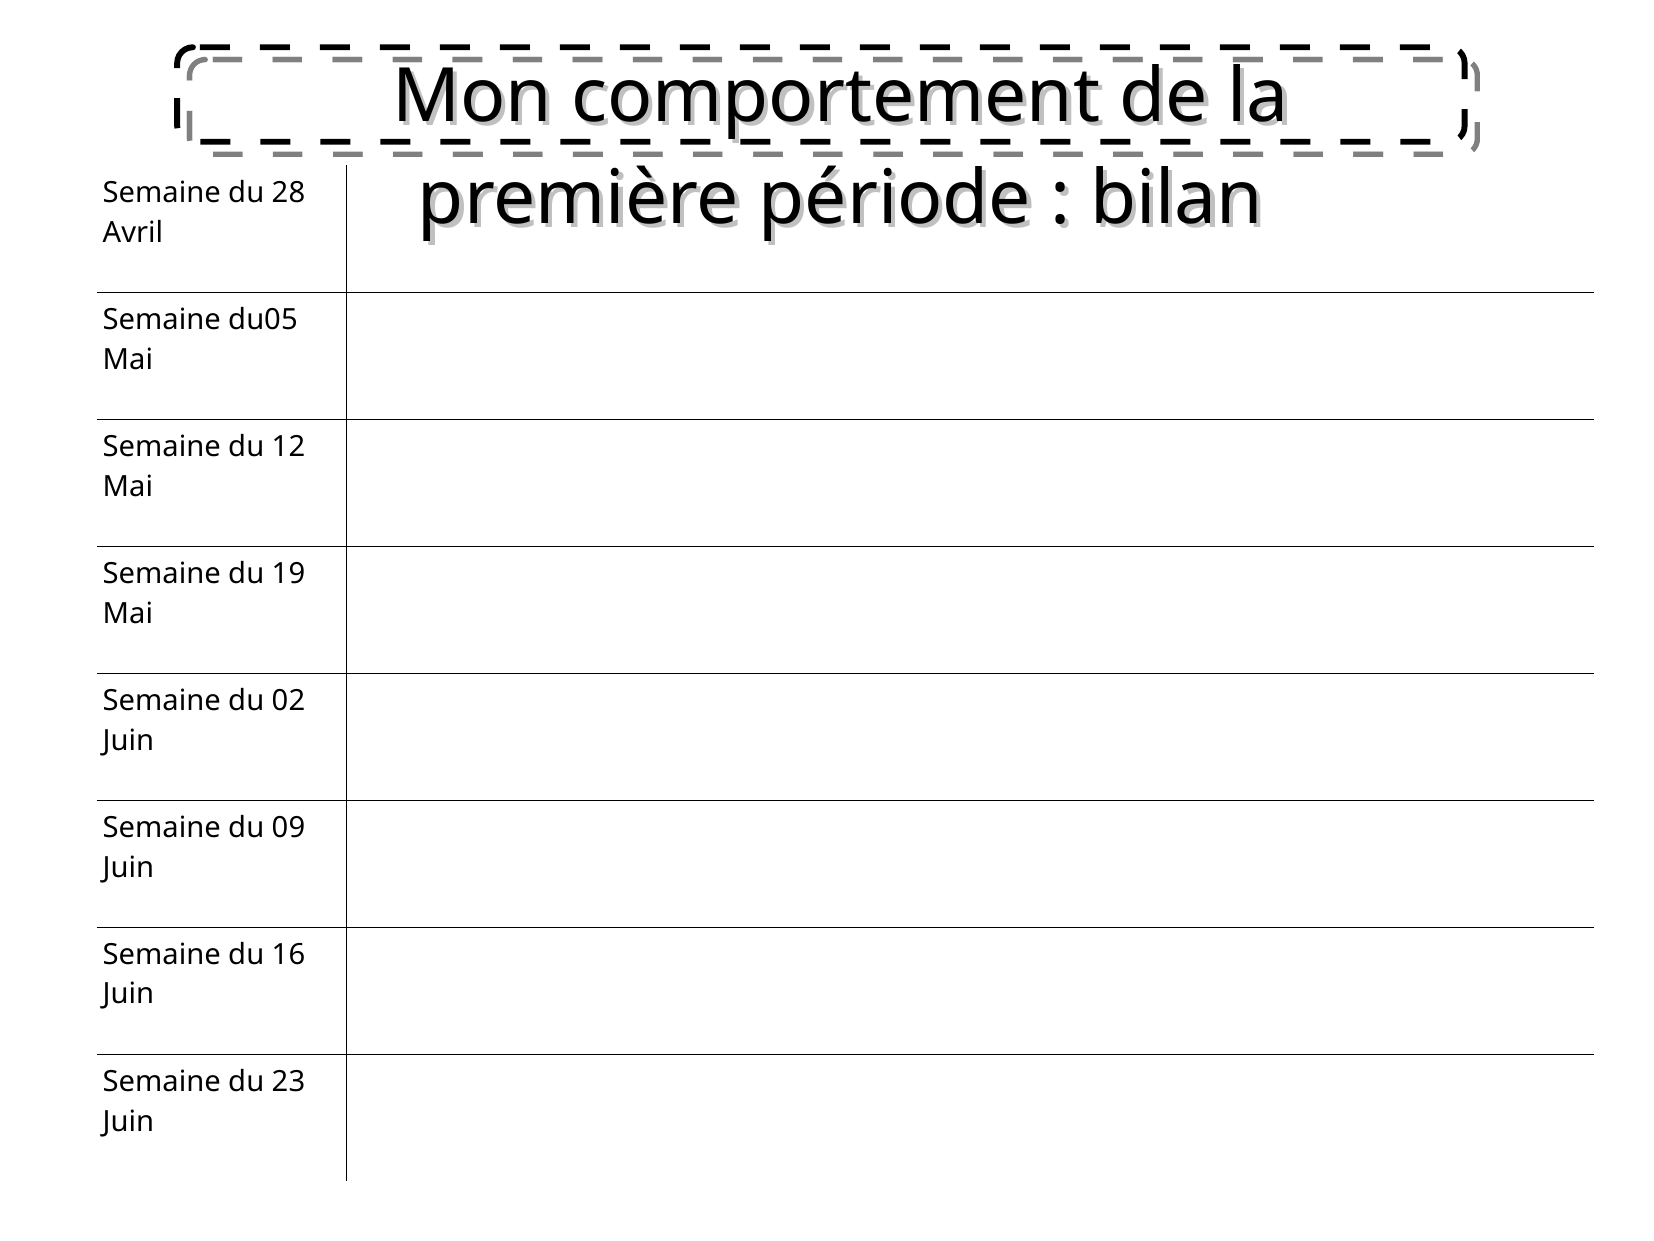

Mon comportement de la première période : bilan
| Semaine du 28 Avril | |
| --- | --- |
| Semaine du05 Mai | |
| Semaine du 12 Mai | |
| Semaine du 19 Mai | |
| Semaine du 02 Juin | |
| Semaine du 09 Juin | |
| Semaine du 16 Juin | |
| Semaine du 23 Juin | |